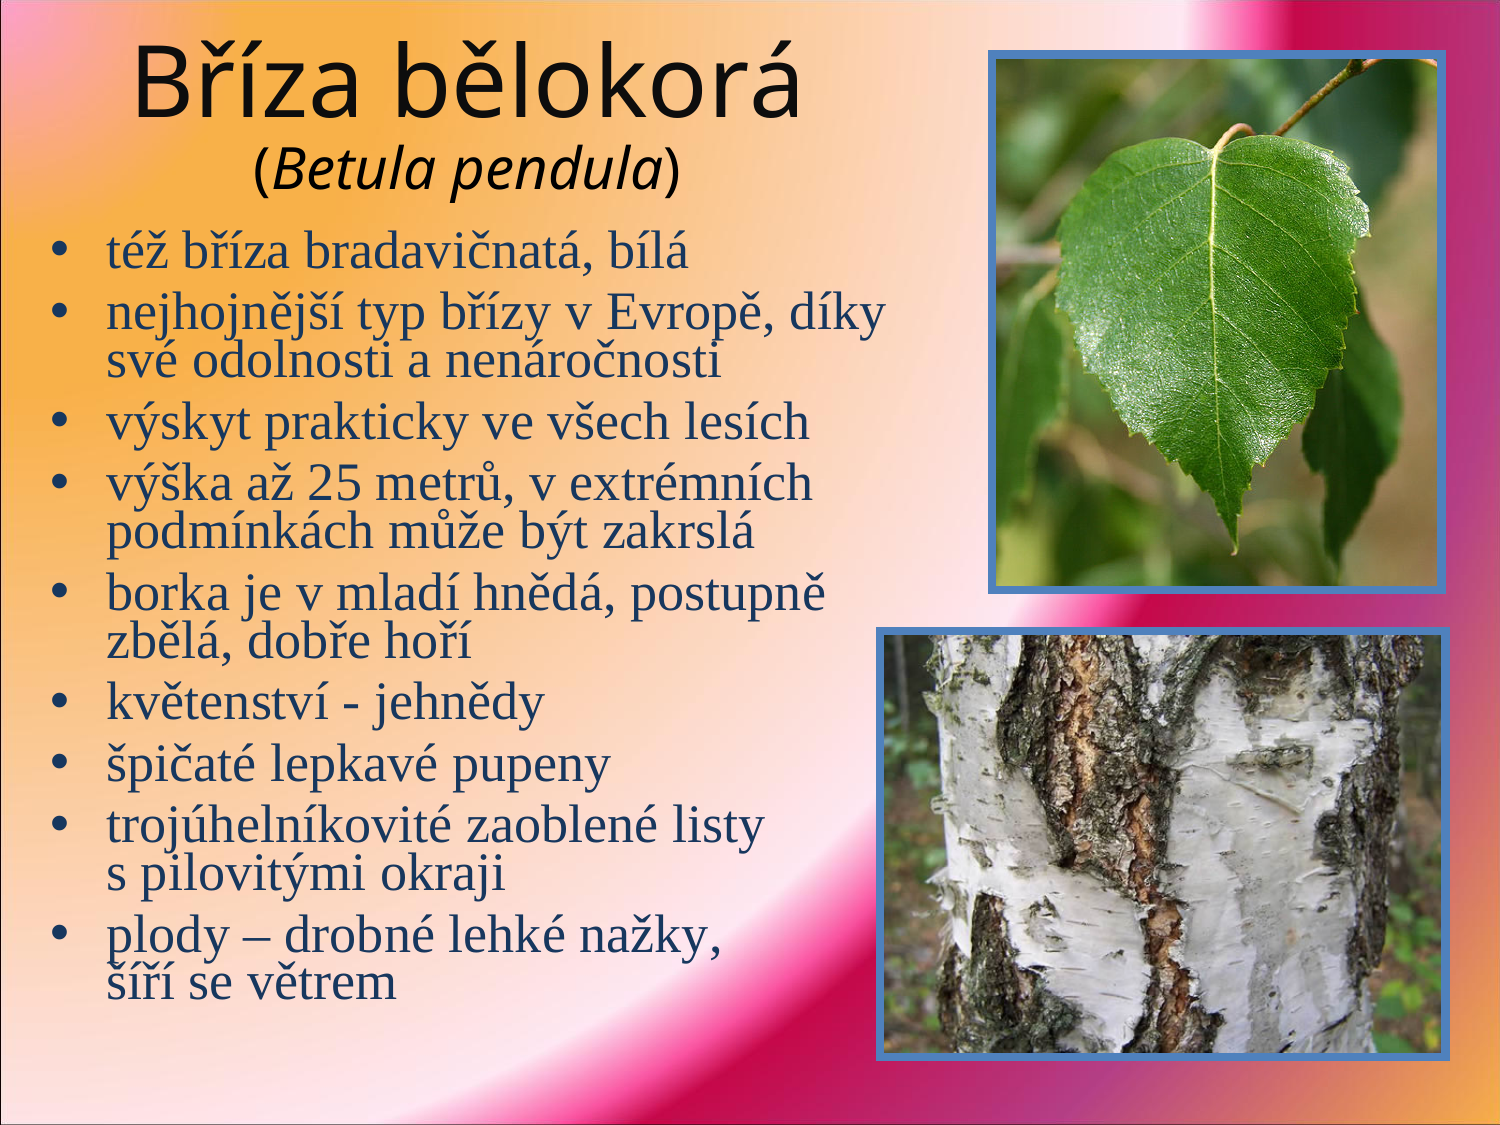

Bříza bělokorá
(Betula pendula)
# též bříza bradavičnatá, bílá
nejhojnější typ břízy v Evropě, díky své odolnosti a nenáročnosti
výskyt prakticky ve všech lesích
výška až 25 metrů, v extrémních podmínkách může být zakrslá
borka je v mladí hnědá, postupně zbělá, dobře hoří
květenství - jehnědy
špičaté lepkavé pupeny
trojúhelníkovité zaoblené listy
s pilovitými okraji
plody – drobné lehké nažky, šíří se větrem